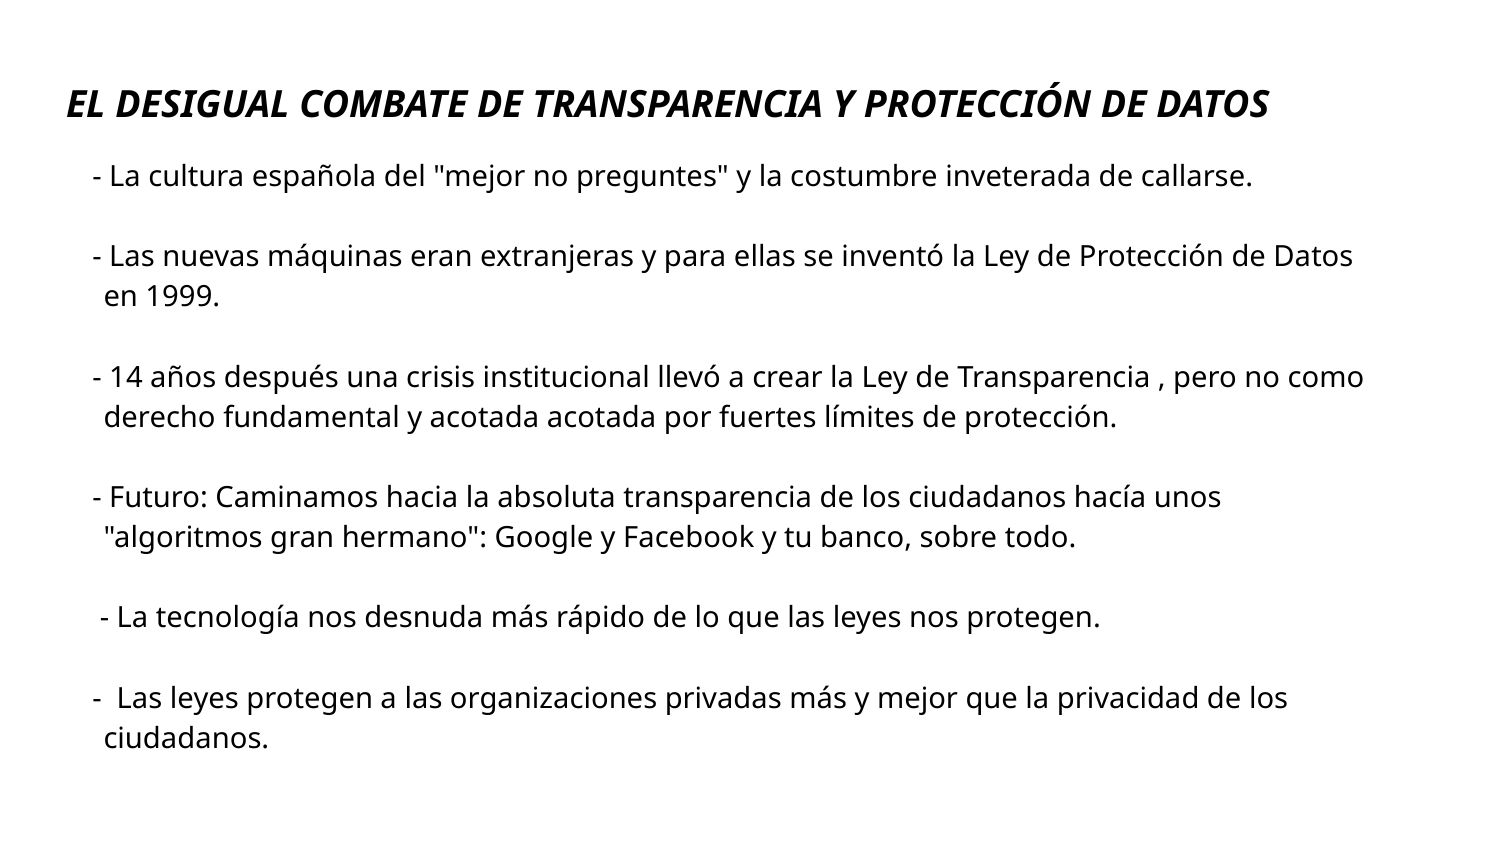

# EL DESIGUAL COMBATE DE TRANSPARENCIA Y PROTECCIÓN DE DATOS
- La cultura española del "mejor no preguntes" y la costumbre inveterada de callarse.
- Las nuevas máquinas eran extranjeras y para ellas se inventó la Ley de Protección de Datos en 1999.
- 14 años después una crisis institucional llevó a crear la Ley de Transparencia , pero no como derecho fundamental y acotada acotada por fuertes límites de protección.
- Futuro: Caminamos hacia la absoluta transparencia de los ciudadanos hacía unos "algoritmos gran hermano": Google y Facebook y tu banco, sobre todo.
 - La tecnología nos desnuda más rápido de lo que las leyes nos protegen.
- Las leyes protegen a las organizaciones privadas más y mejor que la privacidad de los ciudadanos.